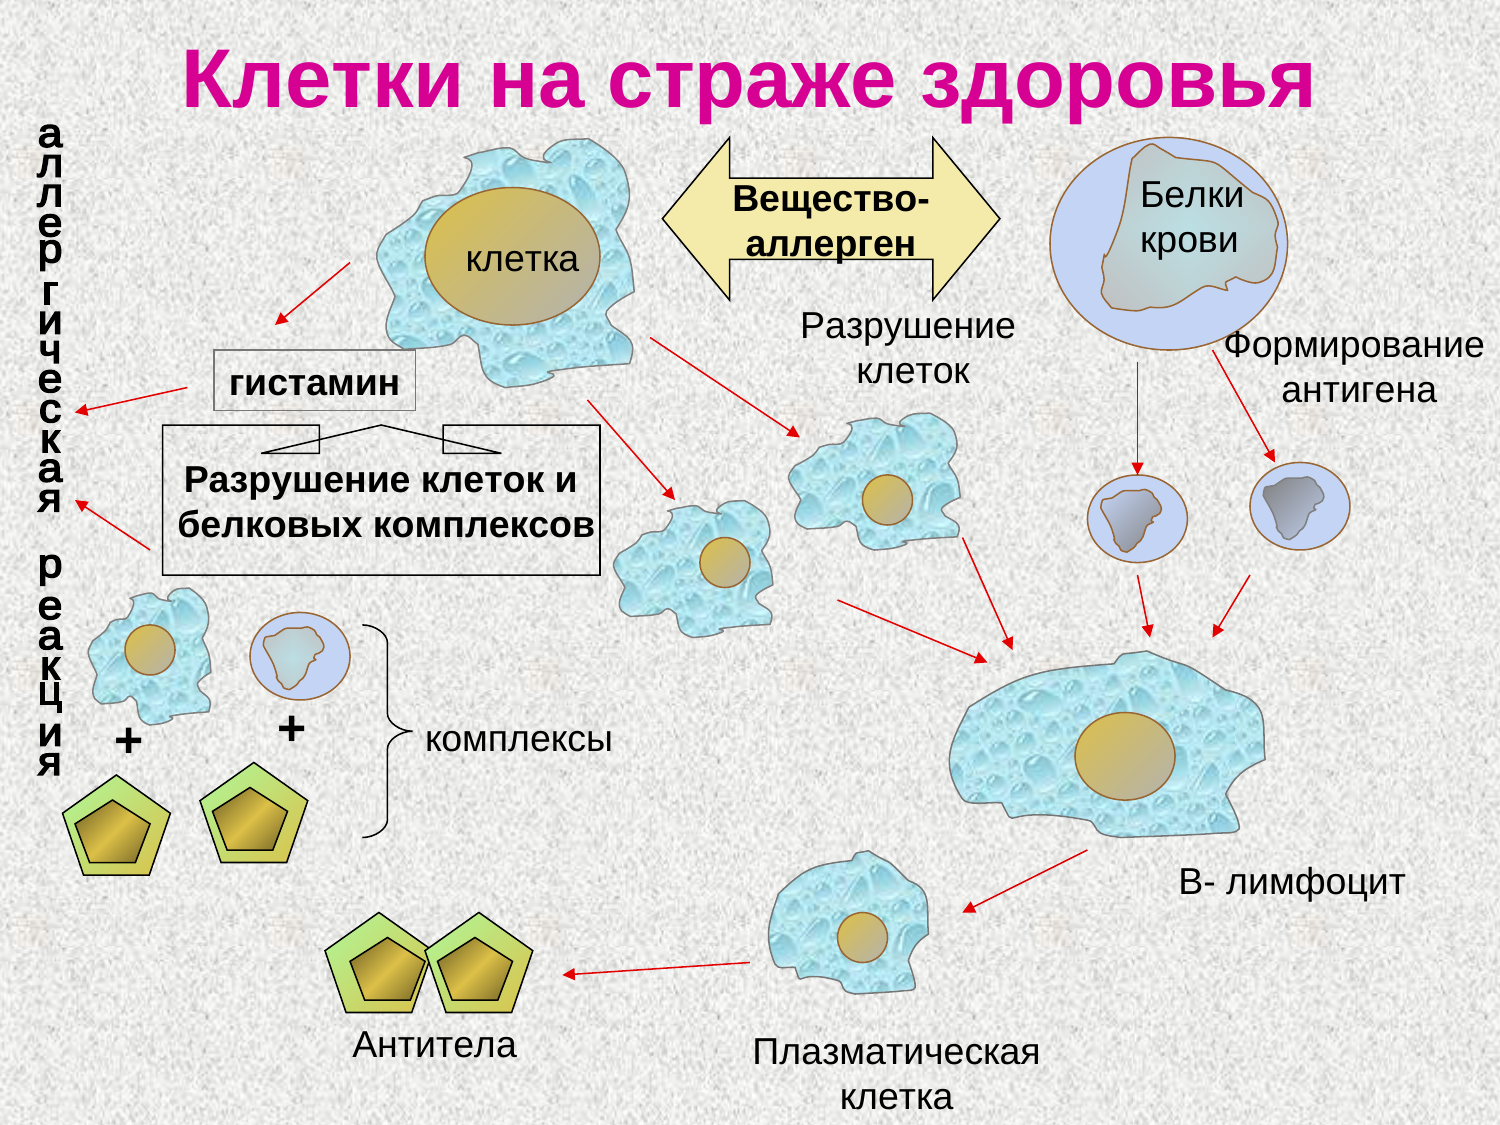

# Клетки на страже здоровья
Вещество-
аллерген
Белки
крови
клетка
Разрушение
 клеток
Формирование
 антигена
гистамин
Разрушение клеток и
белковых комплексов
аллергическая реакция
+
+
комплексы
В- лимфоцит
Антитела
Плазматическая
клетка